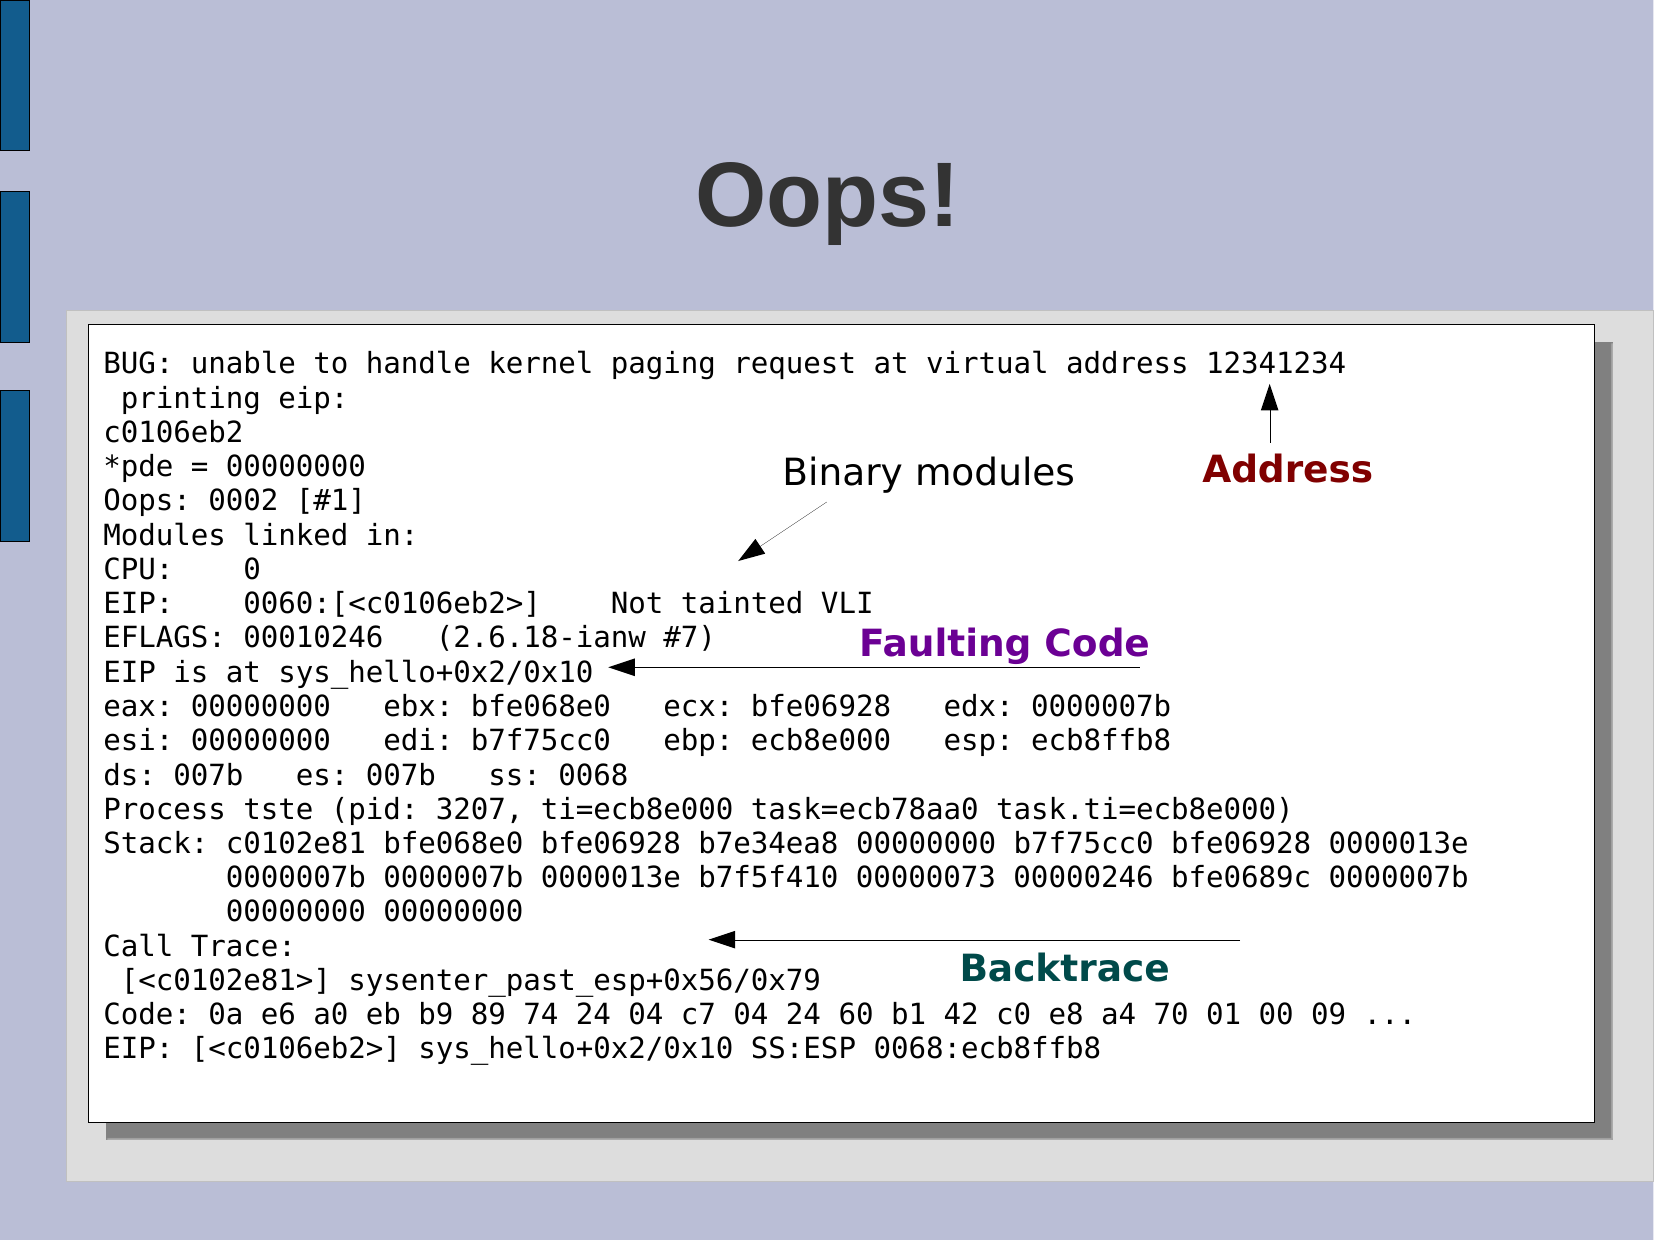

# Oops!
BUG: unable to handle kernel paging request at virtual address 12341234
 printing eip:
c0106eb2
*pde = 00000000
Oops: 0002 [#1]
Modules linked in:
CPU: 0
EIP: 0060:[<c0106eb2>] Not tainted VLI
EFLAGS: 00010246 (2.6.18-ianw #7)
EIP is at sys_hello+0x2/0x10
eax: 00000000 ebx: bfe068e0 ecx: bfe06928 edx: 0000007b
esi: 00000000 edi: b7f75cc0 ebp: ecb8e000 esp: ecb8ffb8
ds: 007b es: 007b ss: 0068
Process tste (pid: 3207, ti=ecb8e000 task=ecb78aa0 task.ti=ecb8e000)
Stack: c0102e81 bfe068e0 bfe06928 b7e34ea8 00000000 b7f75cc0 bfe06928 0000013e
 0000007b 0000007b 0000013e b7f5f410 00000073 00000246 bfe0689c 0000007b
 00000000 00000000
Call Trace:
 [<c0102e81>] sysenter_past_esp+0x56/0x79
Code: 0a e6 a0 eb b9 89 74 24 04 c7 04 24 60 b1 42 c0 e8 a4 70 01 00 09 ...
EIP: [<c0106eb2>] sys_hello+0x2/0x10 SS:ESP 0068:ecb8ffb8
Address
Binary modules
Faulting Code
Backtrace